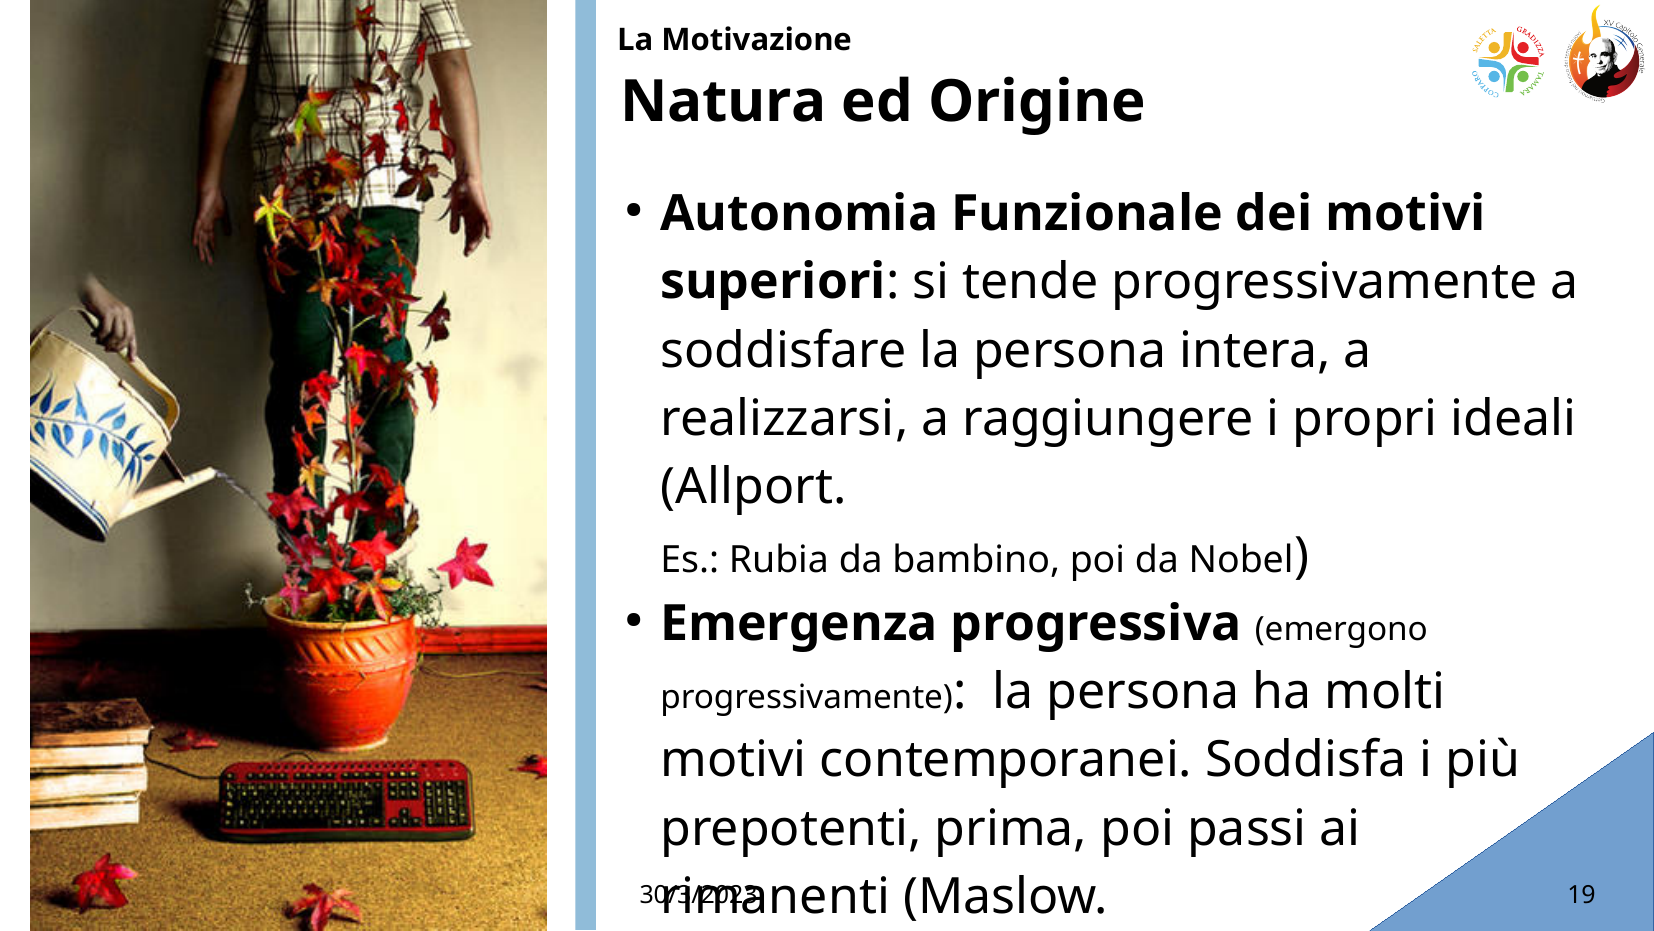

La Motivazione
Natura ed Origine
# Autonomia Funzionale dei motivi superiori: si tende progressivamente a soddisfare la persona intera, a realizzarsi, a raggiungere i propri ideali (Allport. Es.: Rubia da bambino, poi da Nobel)
Emergenza progressiva (emergono progressivamente): la persona ha molti motivi contemporanei. Soddisfa i più prepotenti, prima, poi passi ai rimanenti (Maslow.
Es.: la scelta scolastica per gli immigrati)